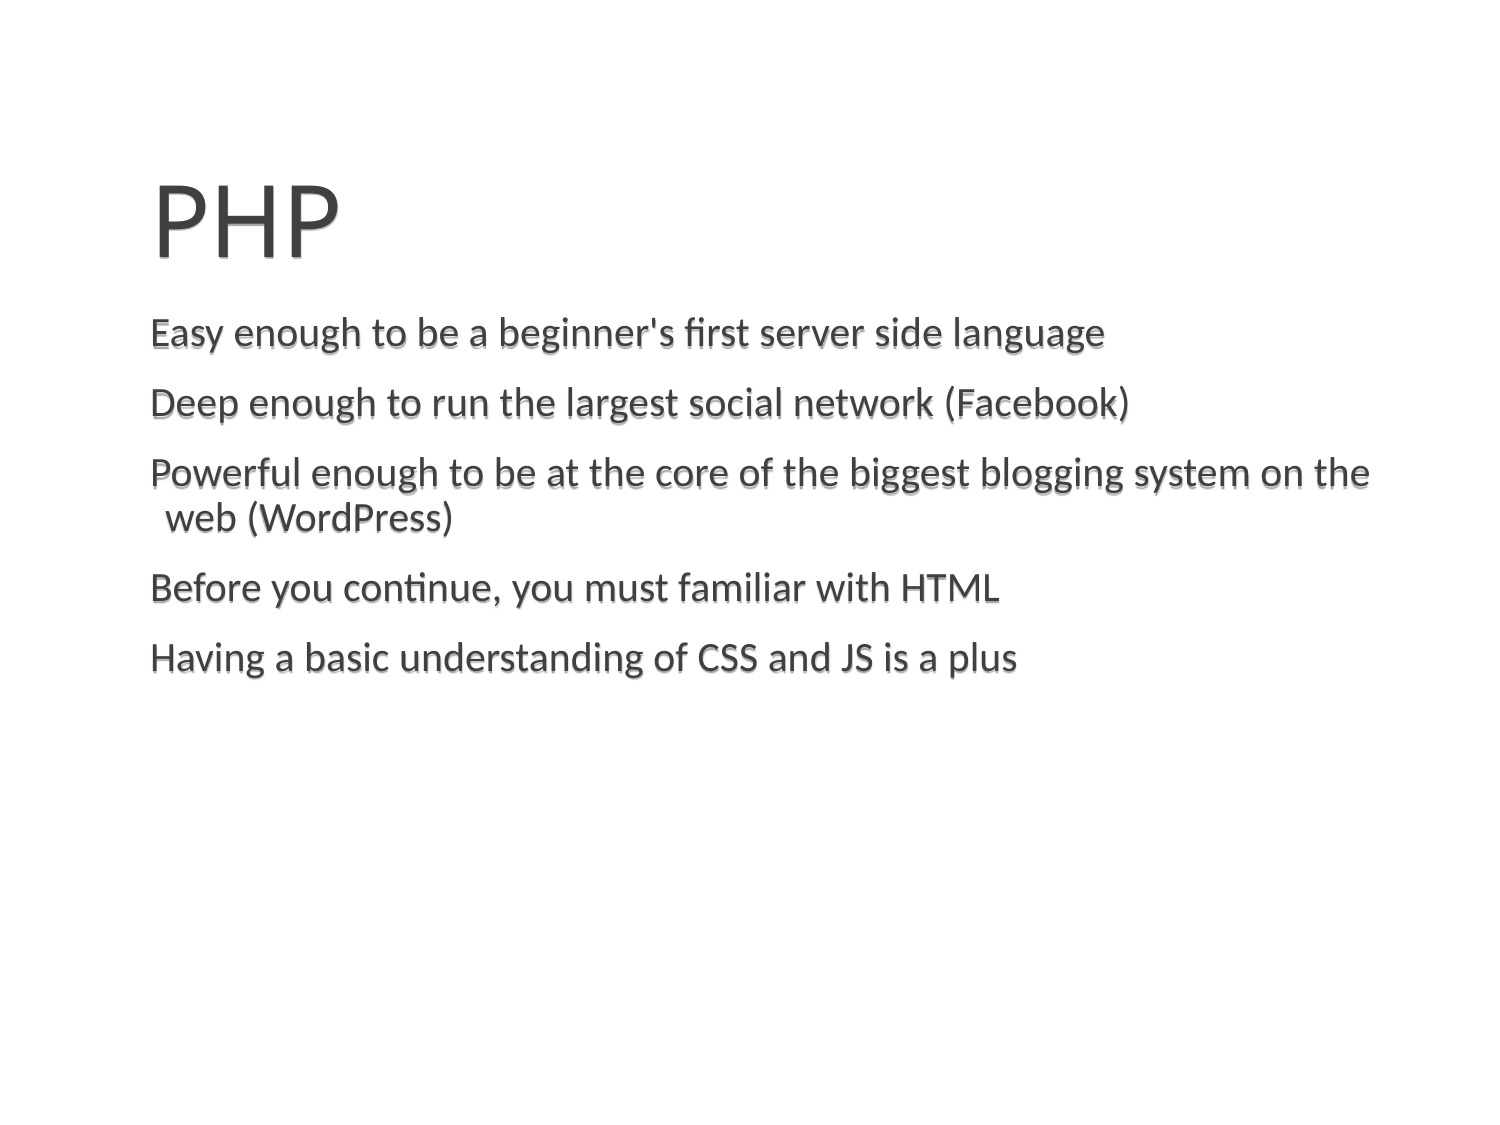

# PHP
Easy enough to be a beginner's first server side language
Deep enough to run the largest social network (Facebook)
Powerful enough to be at the core of the biggest blogging system on the web (WordPress)
Before you continue, you must familiar with HTML
Having a basic understanding of CSS and JS is a plus
Copyright © Ricci IEONG for UST training 2024
28